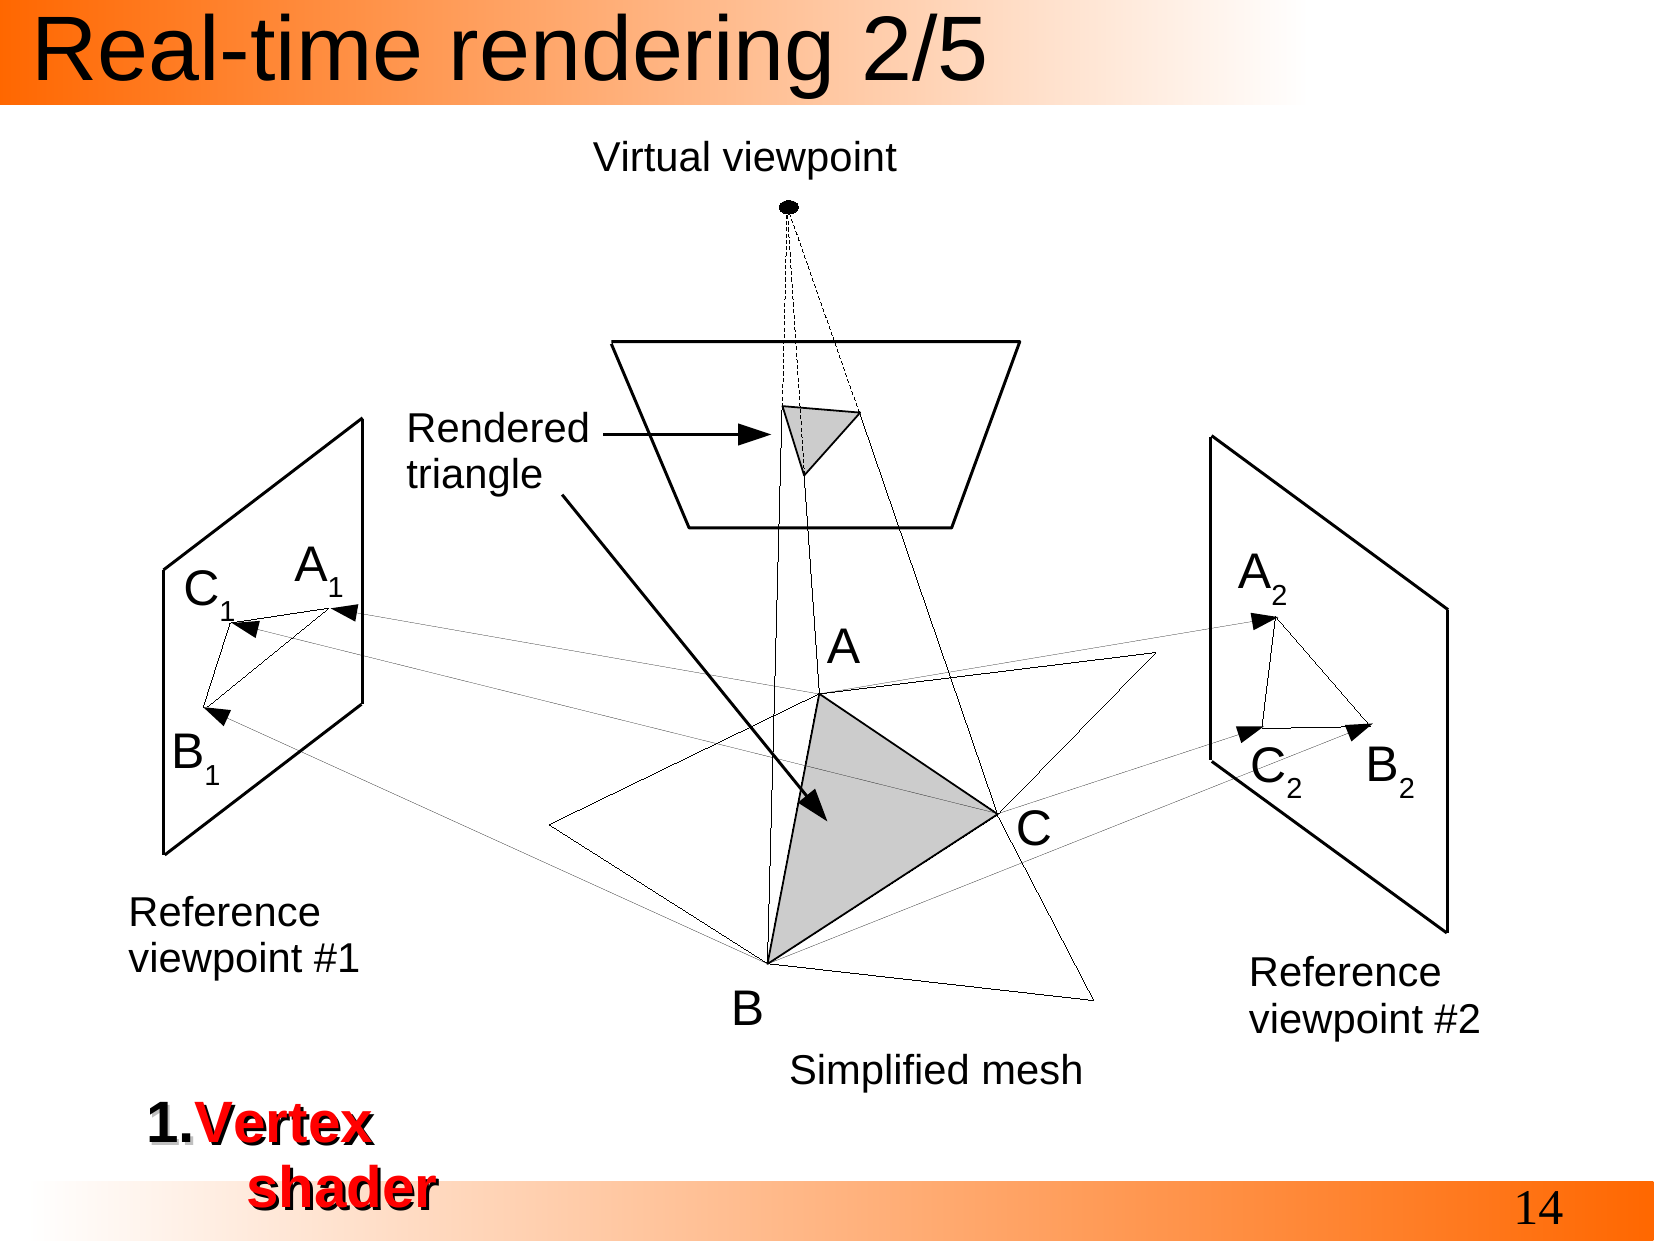

# Real-time rendering 2/5
Virtual viewpoint
Rendered triangle
A1
A2
C1
A
B1
B2
C2
C
Reference viewpoint #1
Reference viewpoint #2
B
Simplified mesh
Vertex shader